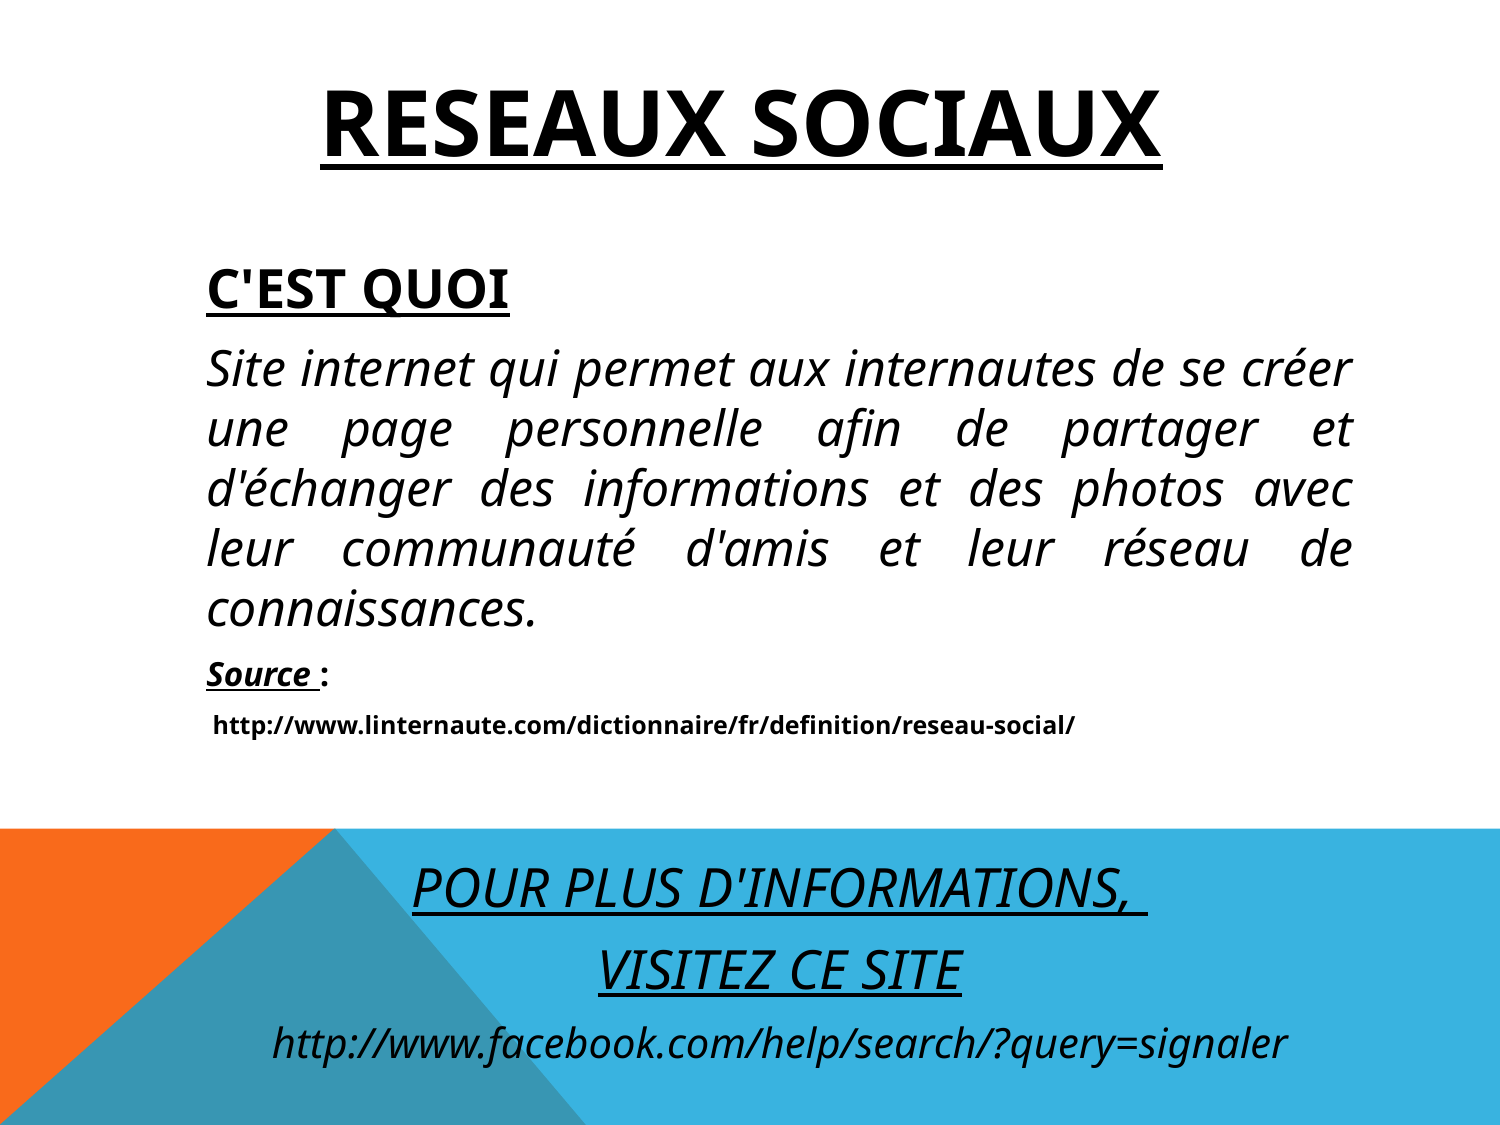

# RESEAUX SOCIAUX
C'EST QUOI
Site internet qui permet aux internautes de se créer une page personnelle afin de partager et d'échanger des informations et des photos avec leur communauté d'amis et leur réseau de connaissances.
Source :
 http://www.linternaute.com/dictionnaire/fr/definition/reseau-social/
POUR PLUS D'INFORMATIONS,
VISITEZ CE SITE
http://www.facebook.com/help/search/?query=signaler